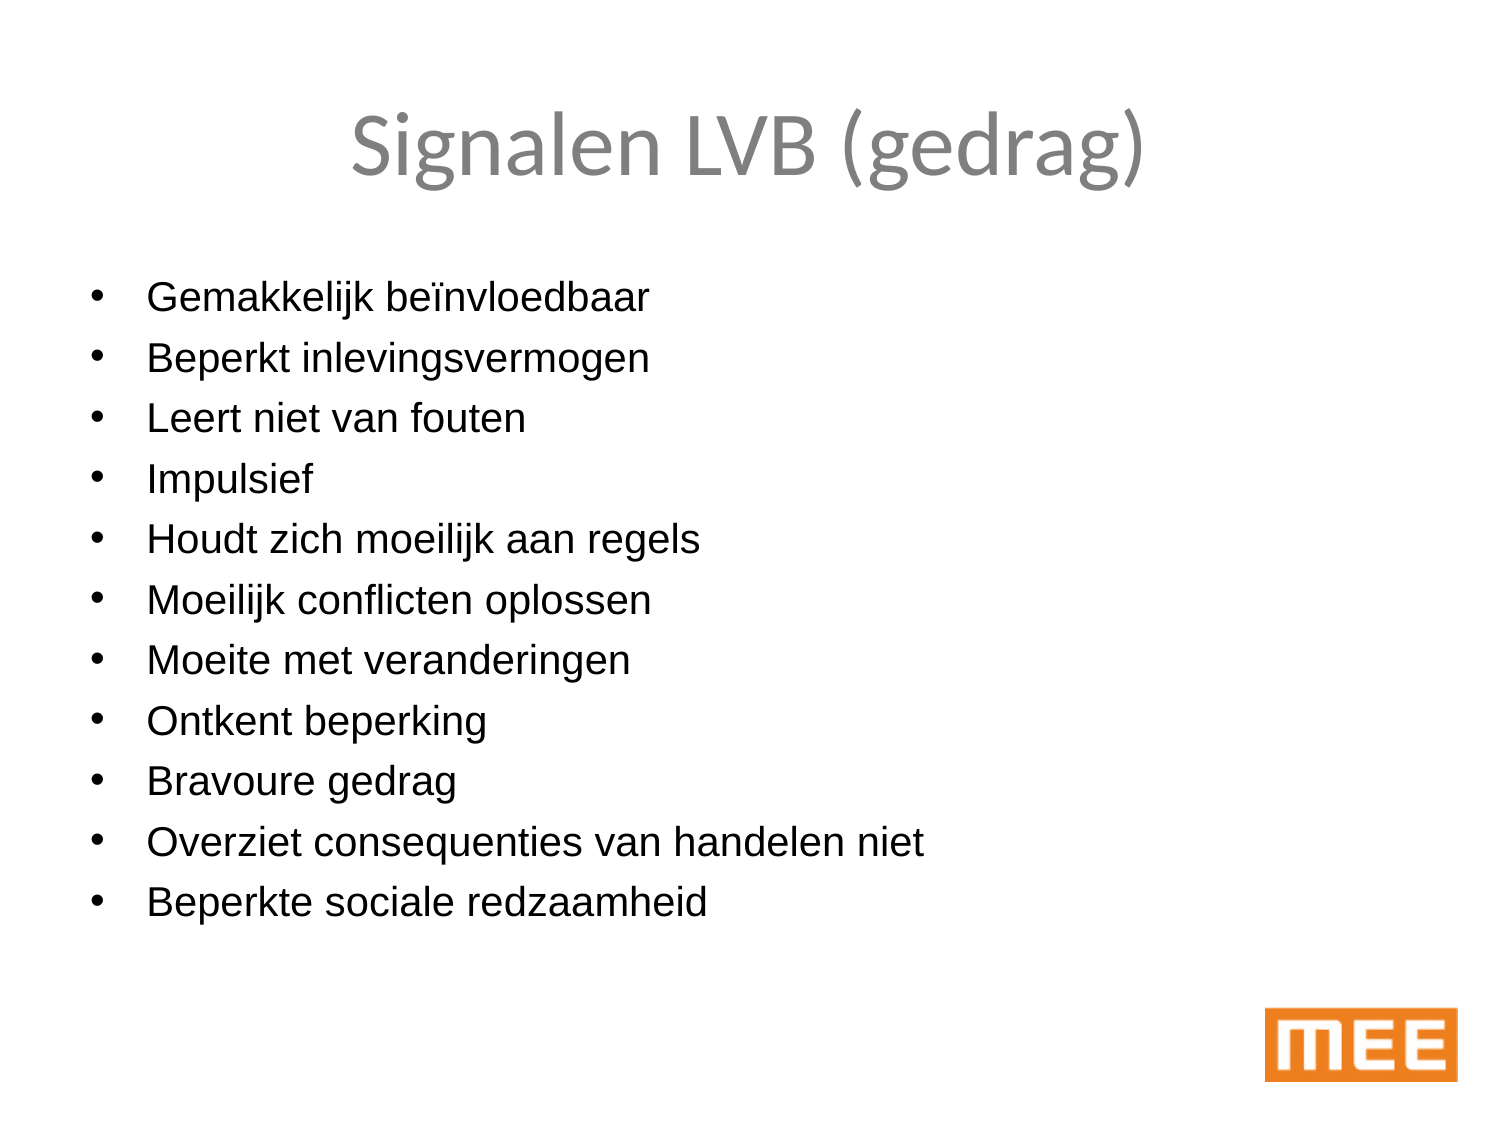

# Signalen LVB (gedrag)
Gemakkelijk beïnvloedbaar
Beperkt inlevingsvermogen
Leert niet van fouten
Impulsief
Houdt zich moeilijk aan regels
Moeilijk conflicten oplossen
Moeite met veranderingen
Ontkent beperking
Bravoure gedrag
Overziet consequenties van handelen niet
Beperkte sociale redzaamheid